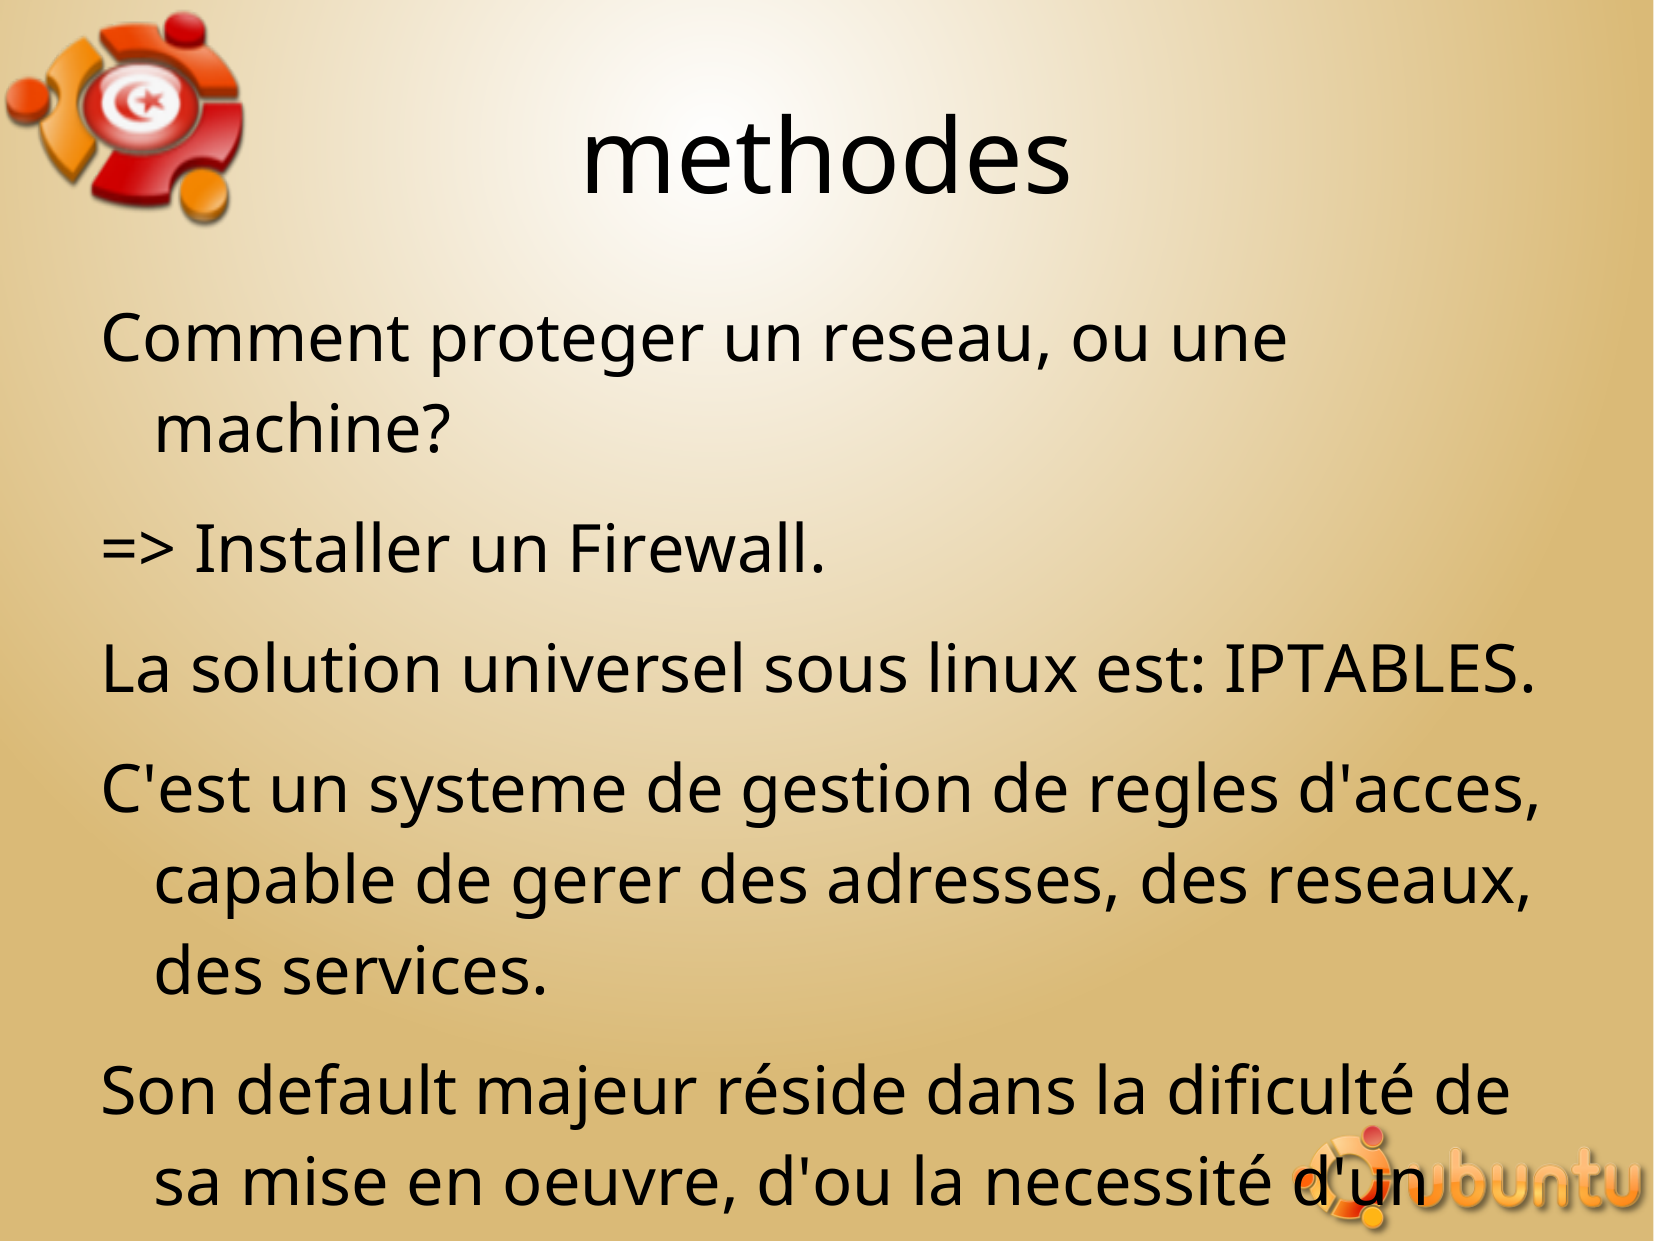

# methodes
Comment proteger un reseau, ou une machine?
=> Installer un Firewall.
La solution universel sous linux est: IPTABLES.
C'est un systeme de gestion de regles d'acces, capable de gerer des adresses, des reseaux, des services.
Son default majeur réside dans la dificulté de sa mise en oeuvre, d'ou la necessité d'un compilateur de regles.
Comment Utiliser iptables? Quel compilateur utiliser?